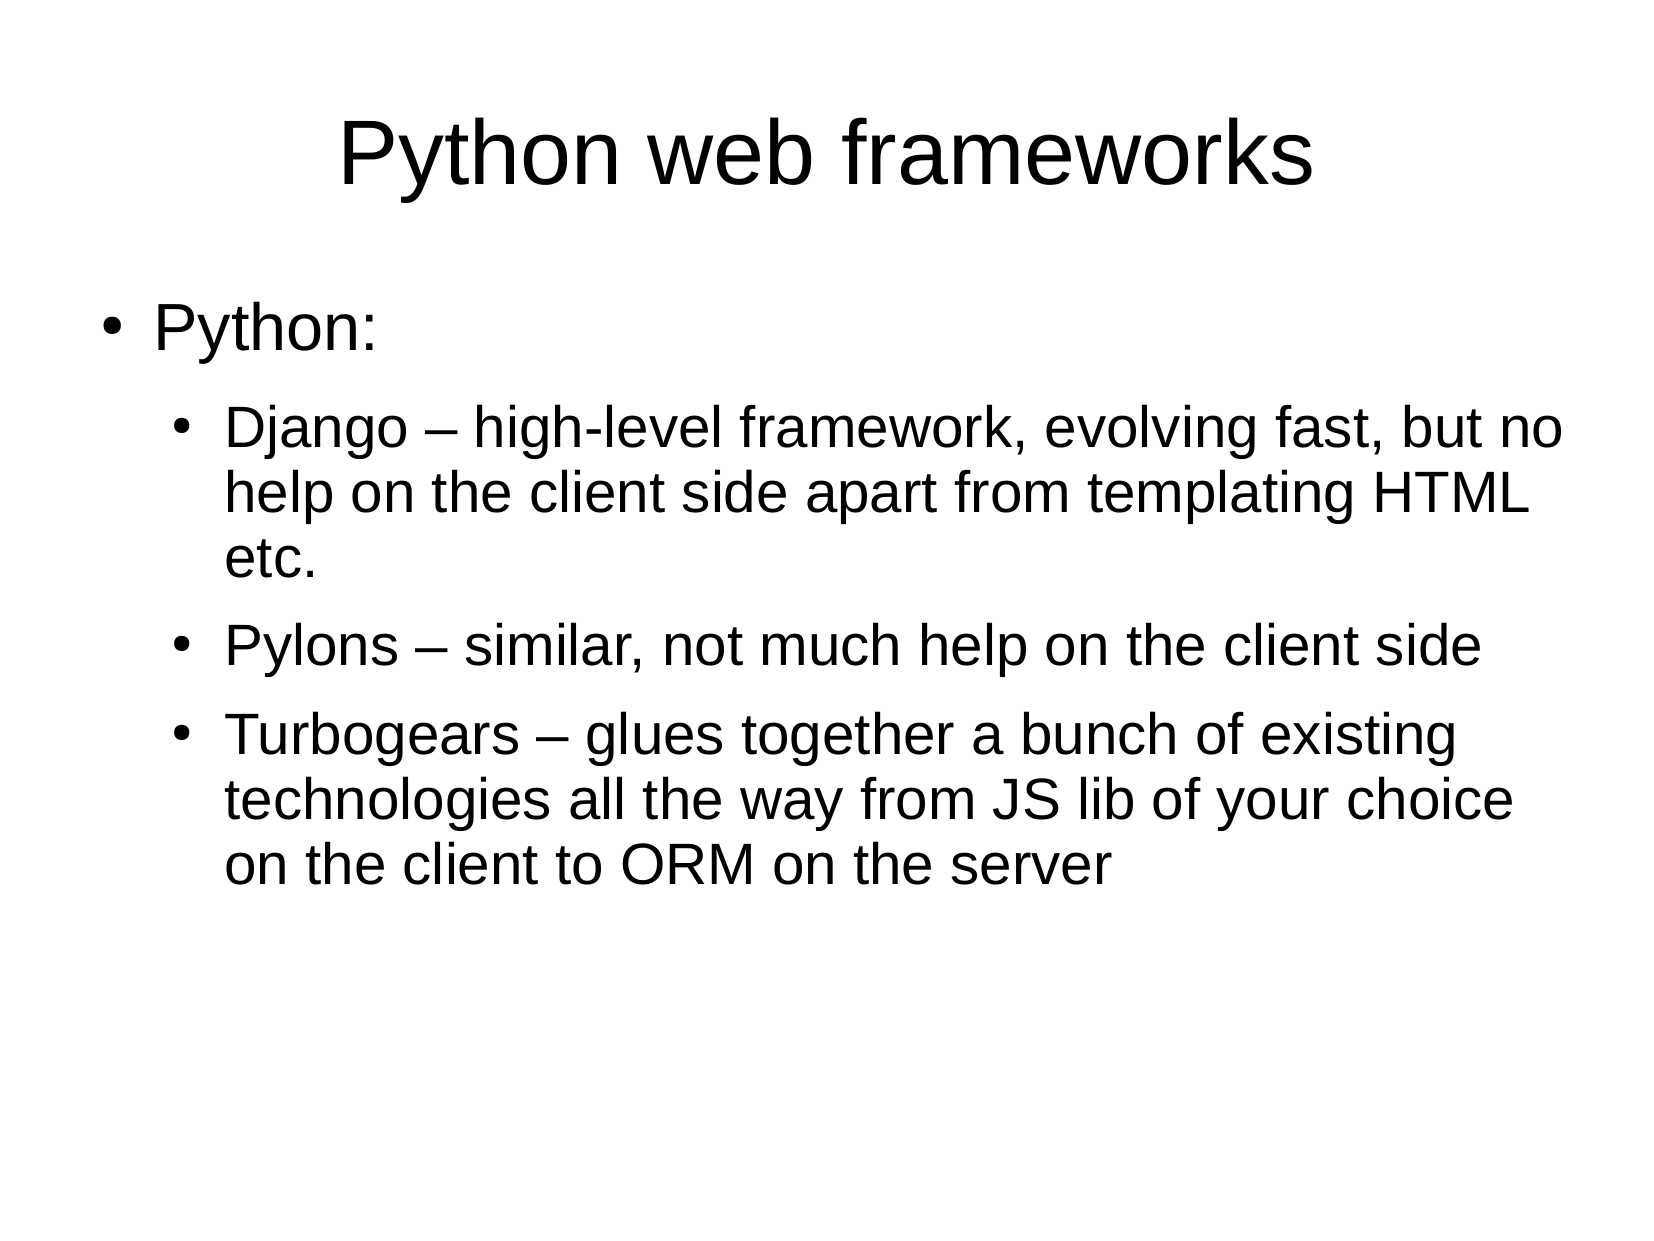

# Python web frameworks
Python:
Django – high-level framework, evolving fast, but no help on the client side apart from templating HTML etc.
Pylons – similar, not much help on the client side
Turbogears – glues together a bunch of existing technologies all the way from JS lib of your choice on the client to ORM on the server